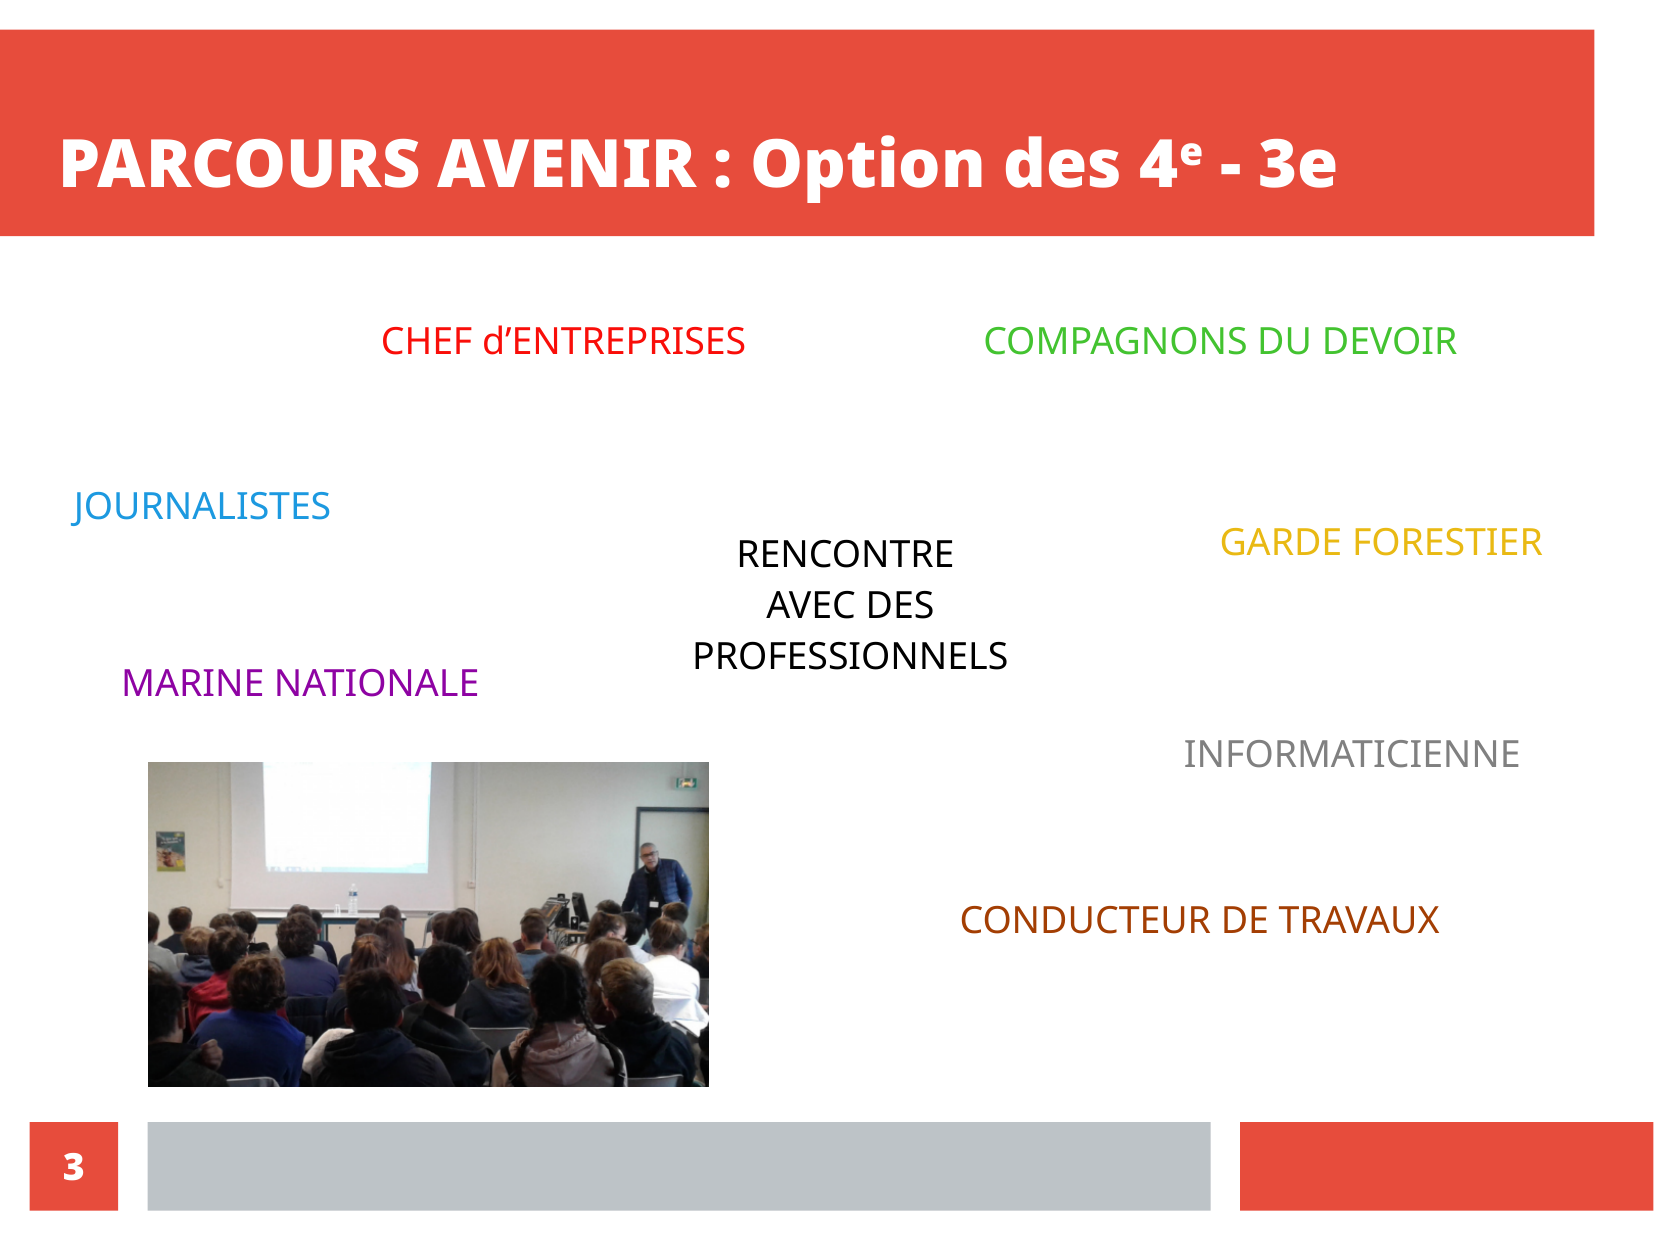

# PARCOURS AVENIR : Option des 4e - 3e
CHEF d’ENTREPRISES
COMPAGNONS DU DEVOIR
JOURNALISTES
GARDE FORESTIER
RENCONTRE
AVEC DES PROFESSIONNELS
MARINE NATIONALE
INFORMATICIENNE
CONDUCTEUR DE TRAVAUX
3